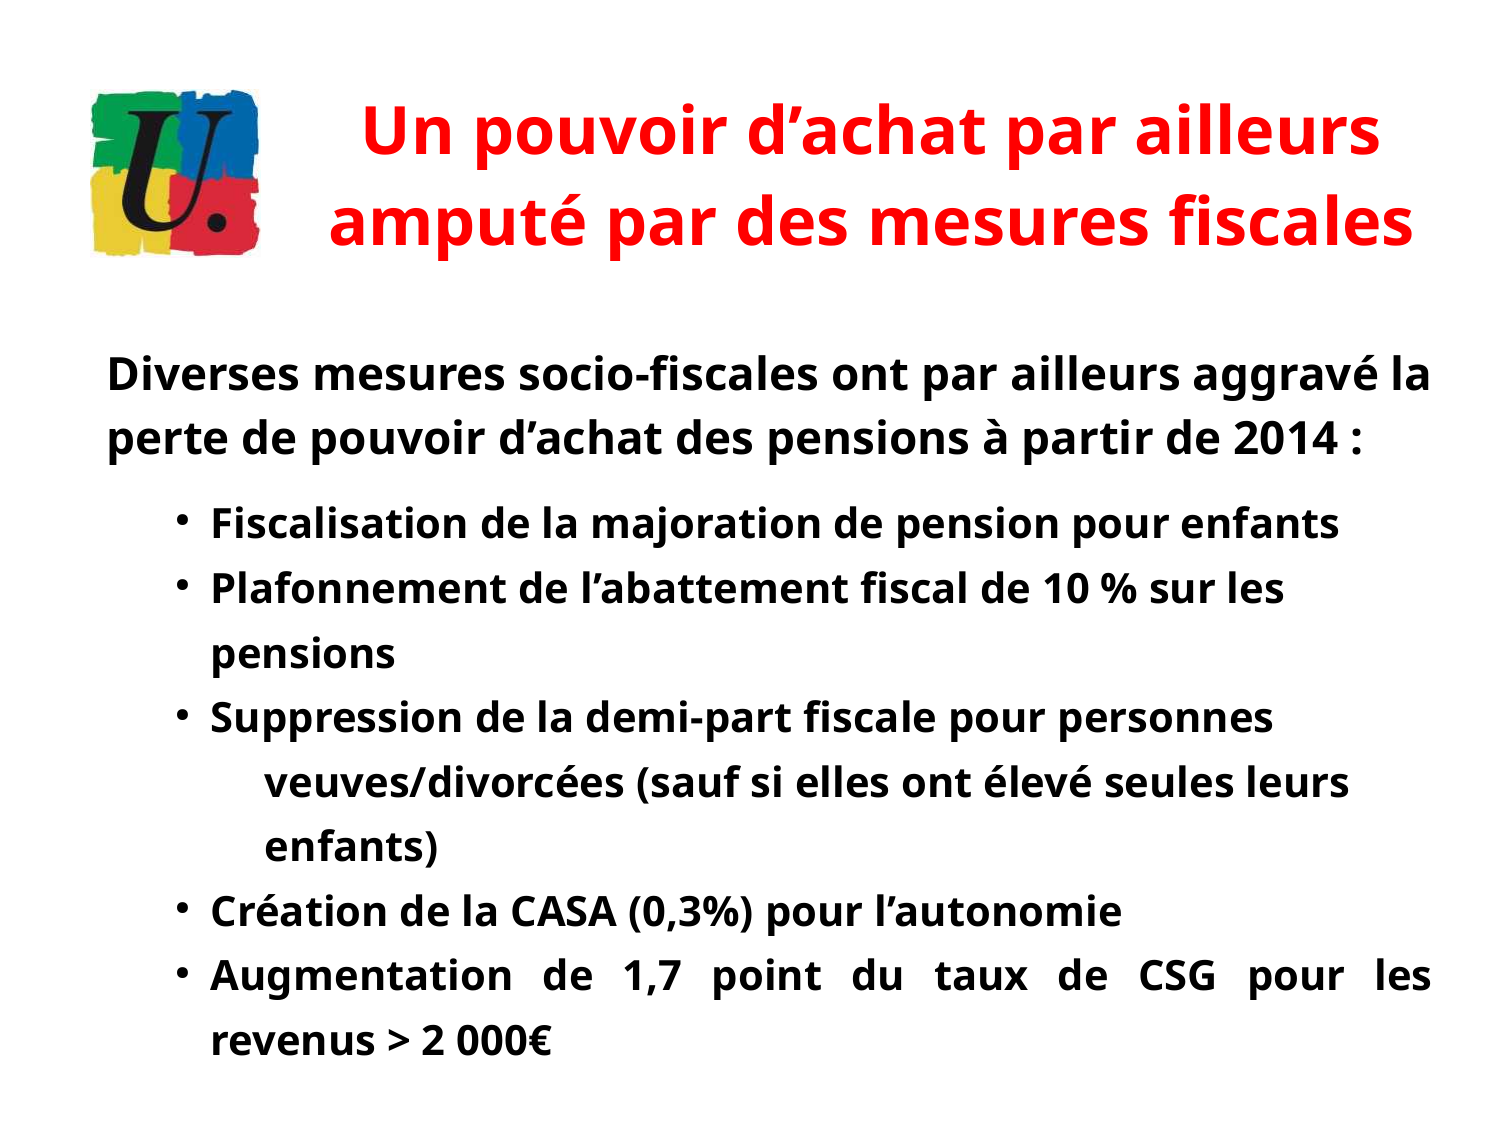

# Un pouvoir d’achat par ailleurs amputé par des mesures fiscales
Diverses mesures socio-fiscales ont par ailleurs aggravé la perte de pouvoir d’achat des pensions à partir de 2014 :
Fiscalisation de la majoration de pension pour enfants
Plafonnement de l’abattement fiscal de 10 % sur les pensions
Suppression de la demi-part fiscale pour personnes veuves/divorcées (sauf si elles ont élevé seules leurs enfants)
Création de la CASA (0,3%) pour l’autonomie
Augmentation de 1,7 point du taux de CSG pour les revenus > 2 000€